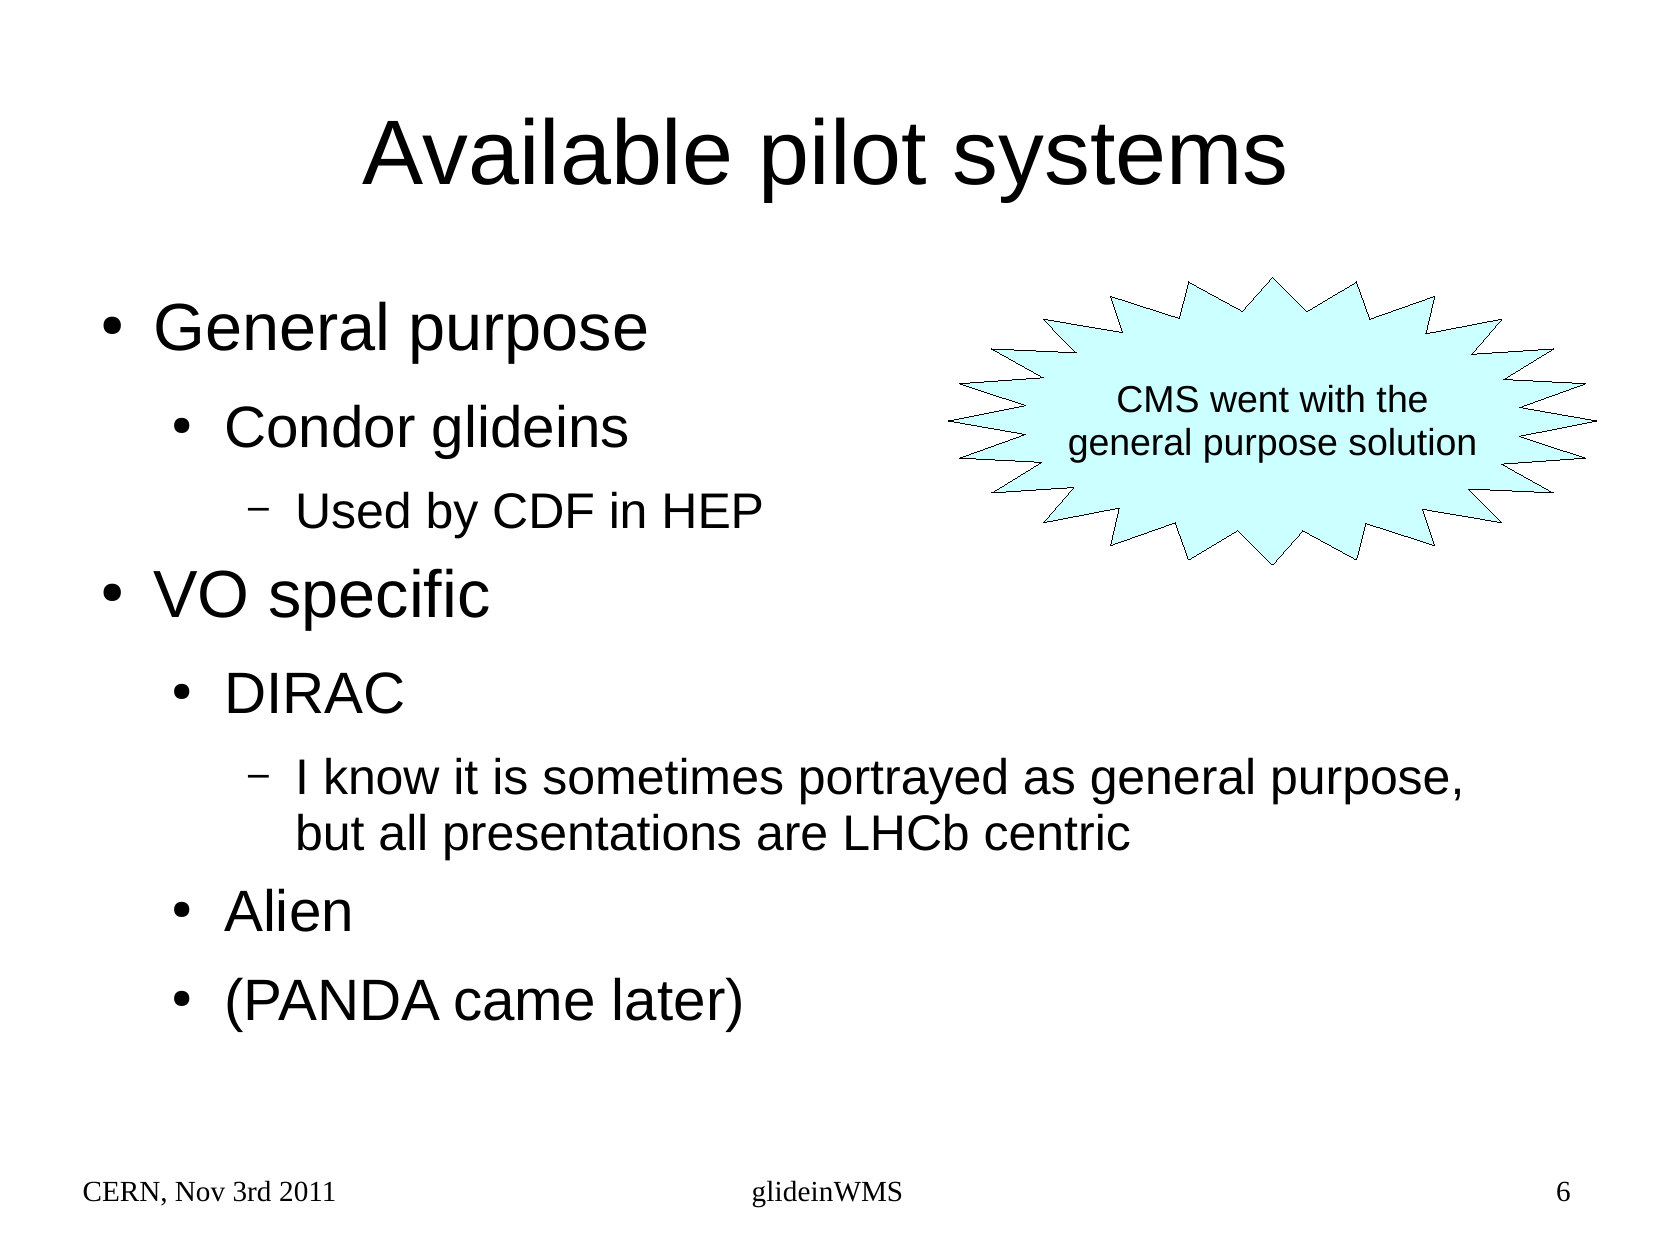

# Available pilot systems
CMS went with the
general purpose solution
General purpose
Condor glideins
Used by CDF in HEP
VO specific
DIRAC
I know it is sometimes portrayed as general purpose, but all presentations are LHCb centric
Alien
(PANDA came later)
CERN, Nov 3rd 2011
glideinWMS
6